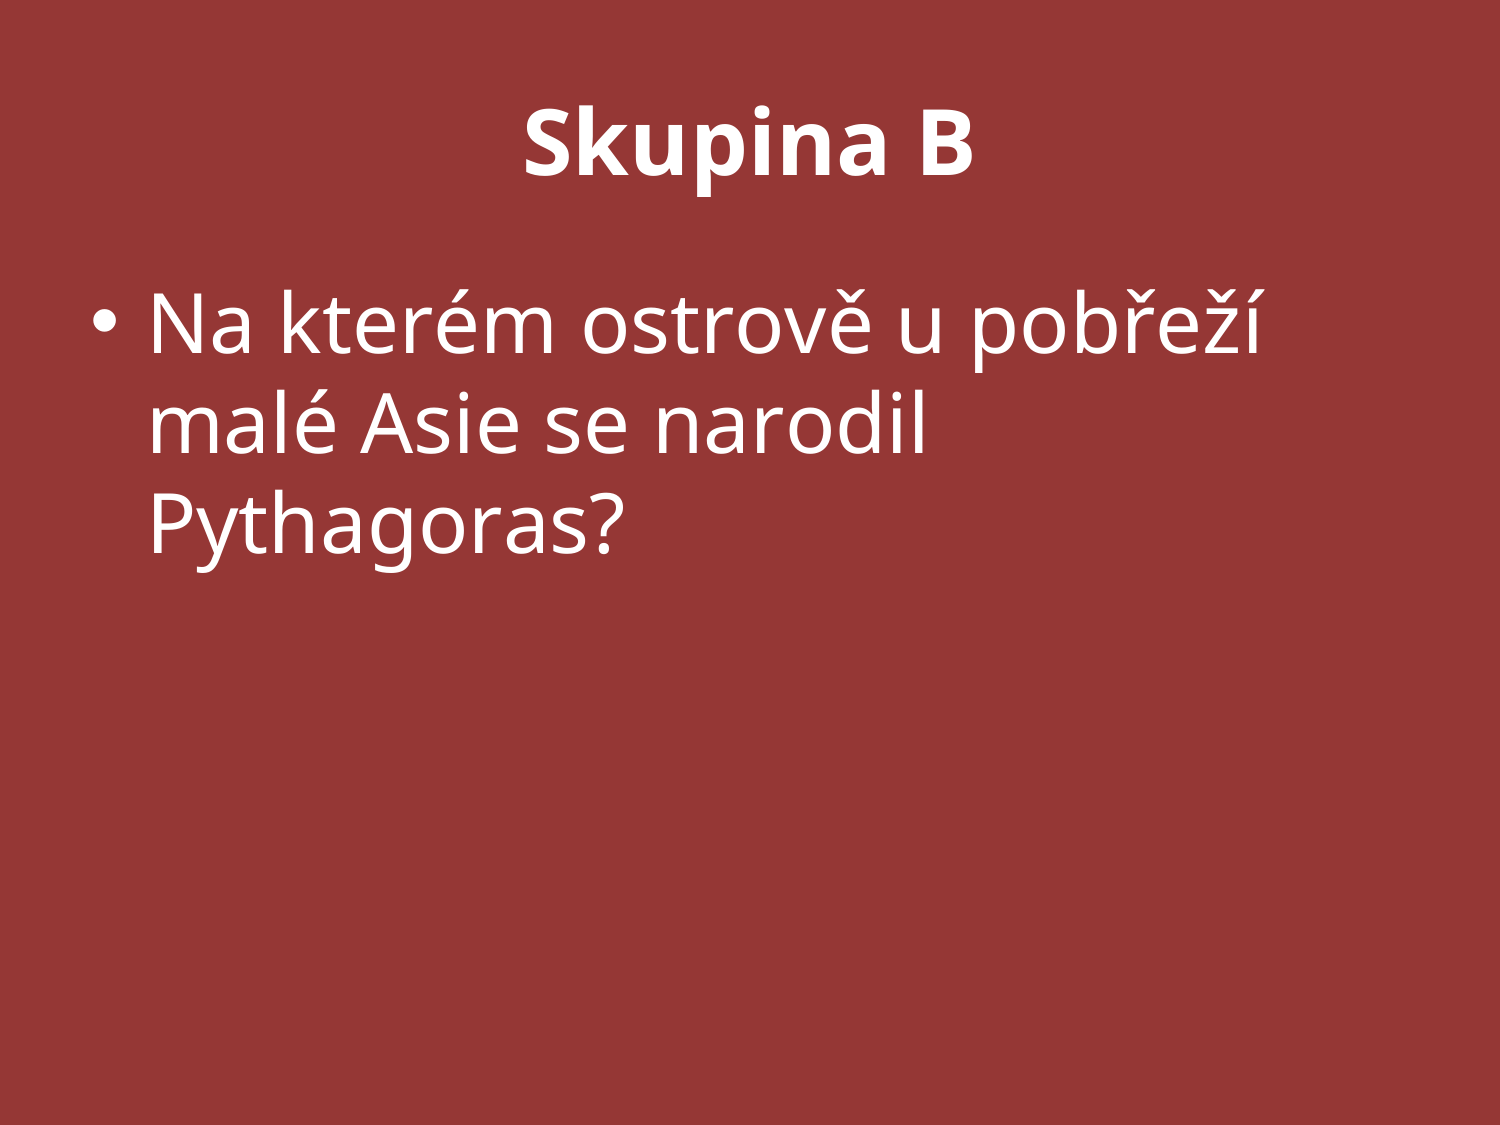

# Skupina B
Na kterém ostrově u pobřeží malé Asie se narodil Pythagoras?